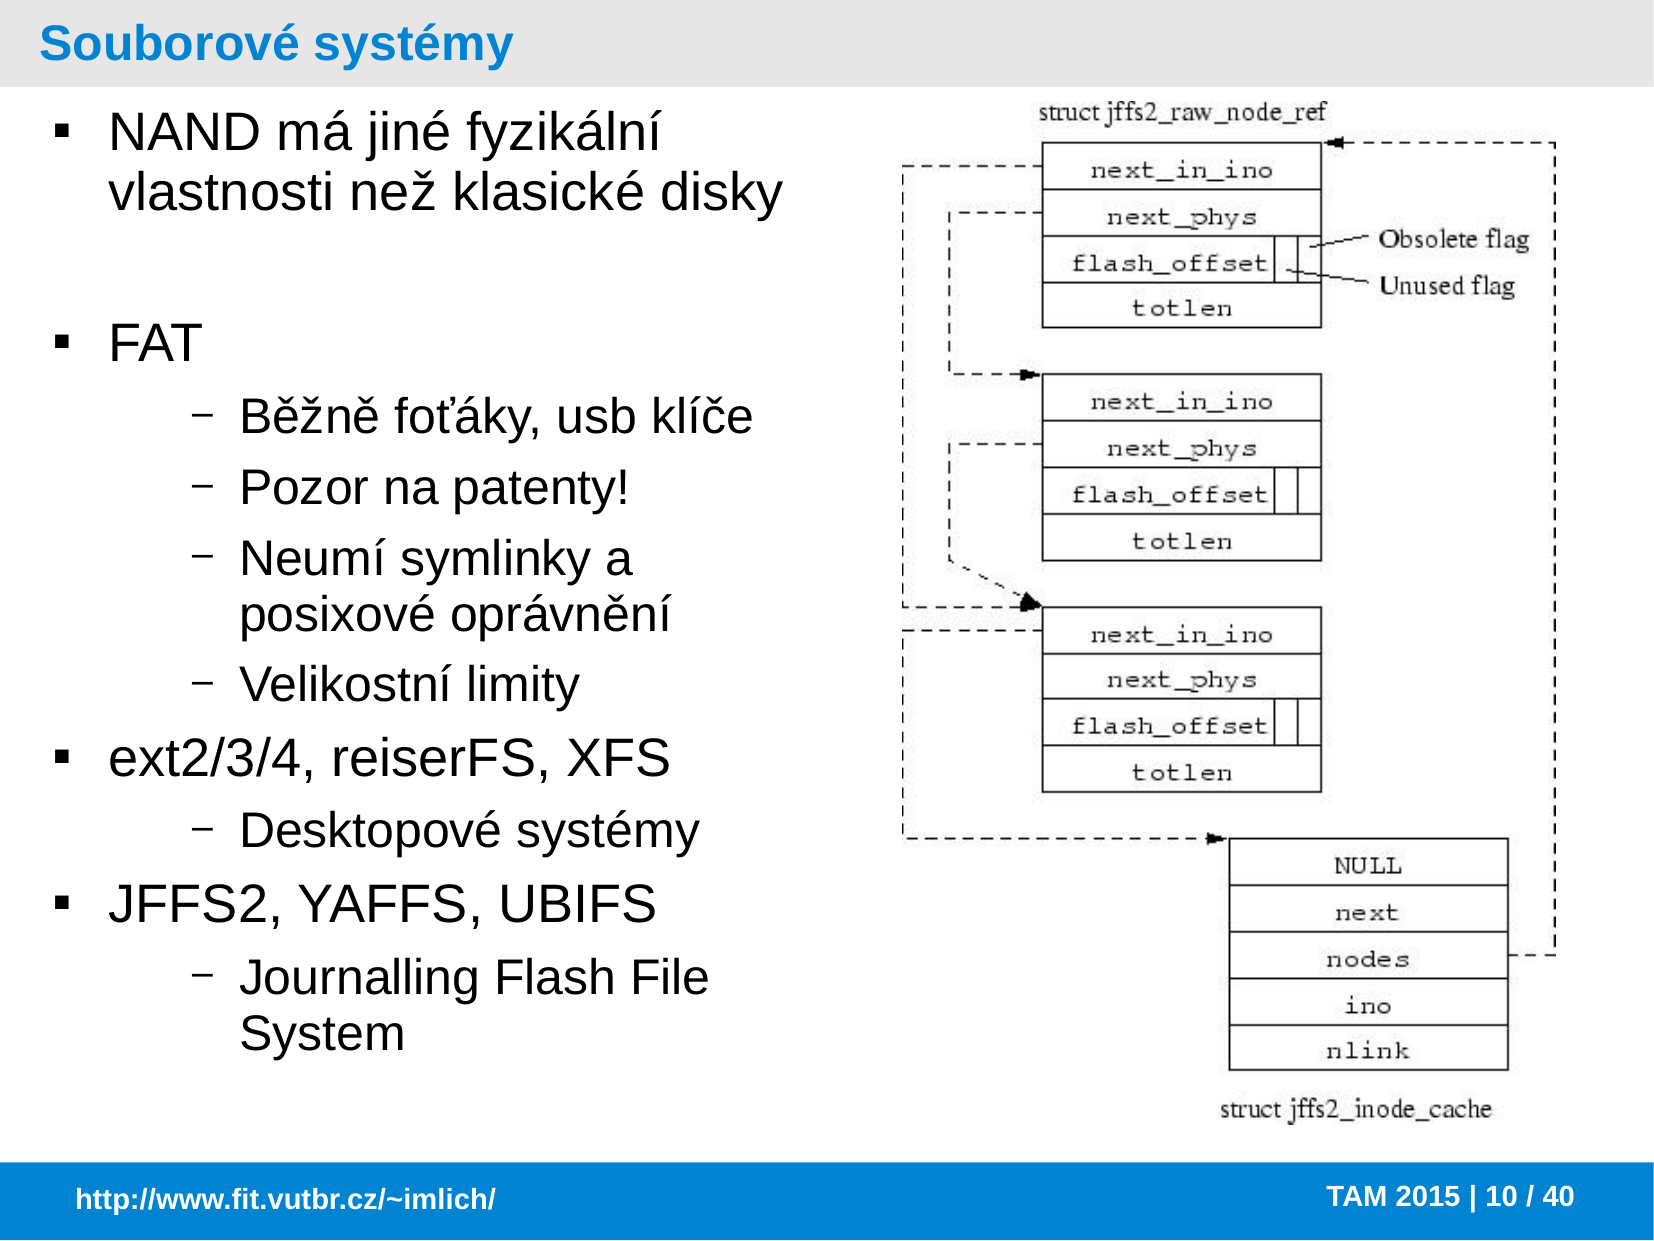

Souborové systémy
# NAND má jiné fyzikální vlastnosti než klasické disky
FAT
Běžně foťáky, usb klíče
Pozor na patenty!
Neumí symlinky a posixové oprávnění
Velikostní limity
ext2/3/4, reiserFS, XFS
Desktopové systémy
JFFS2, YAFFS, UBIFS
Journalling Flash File System